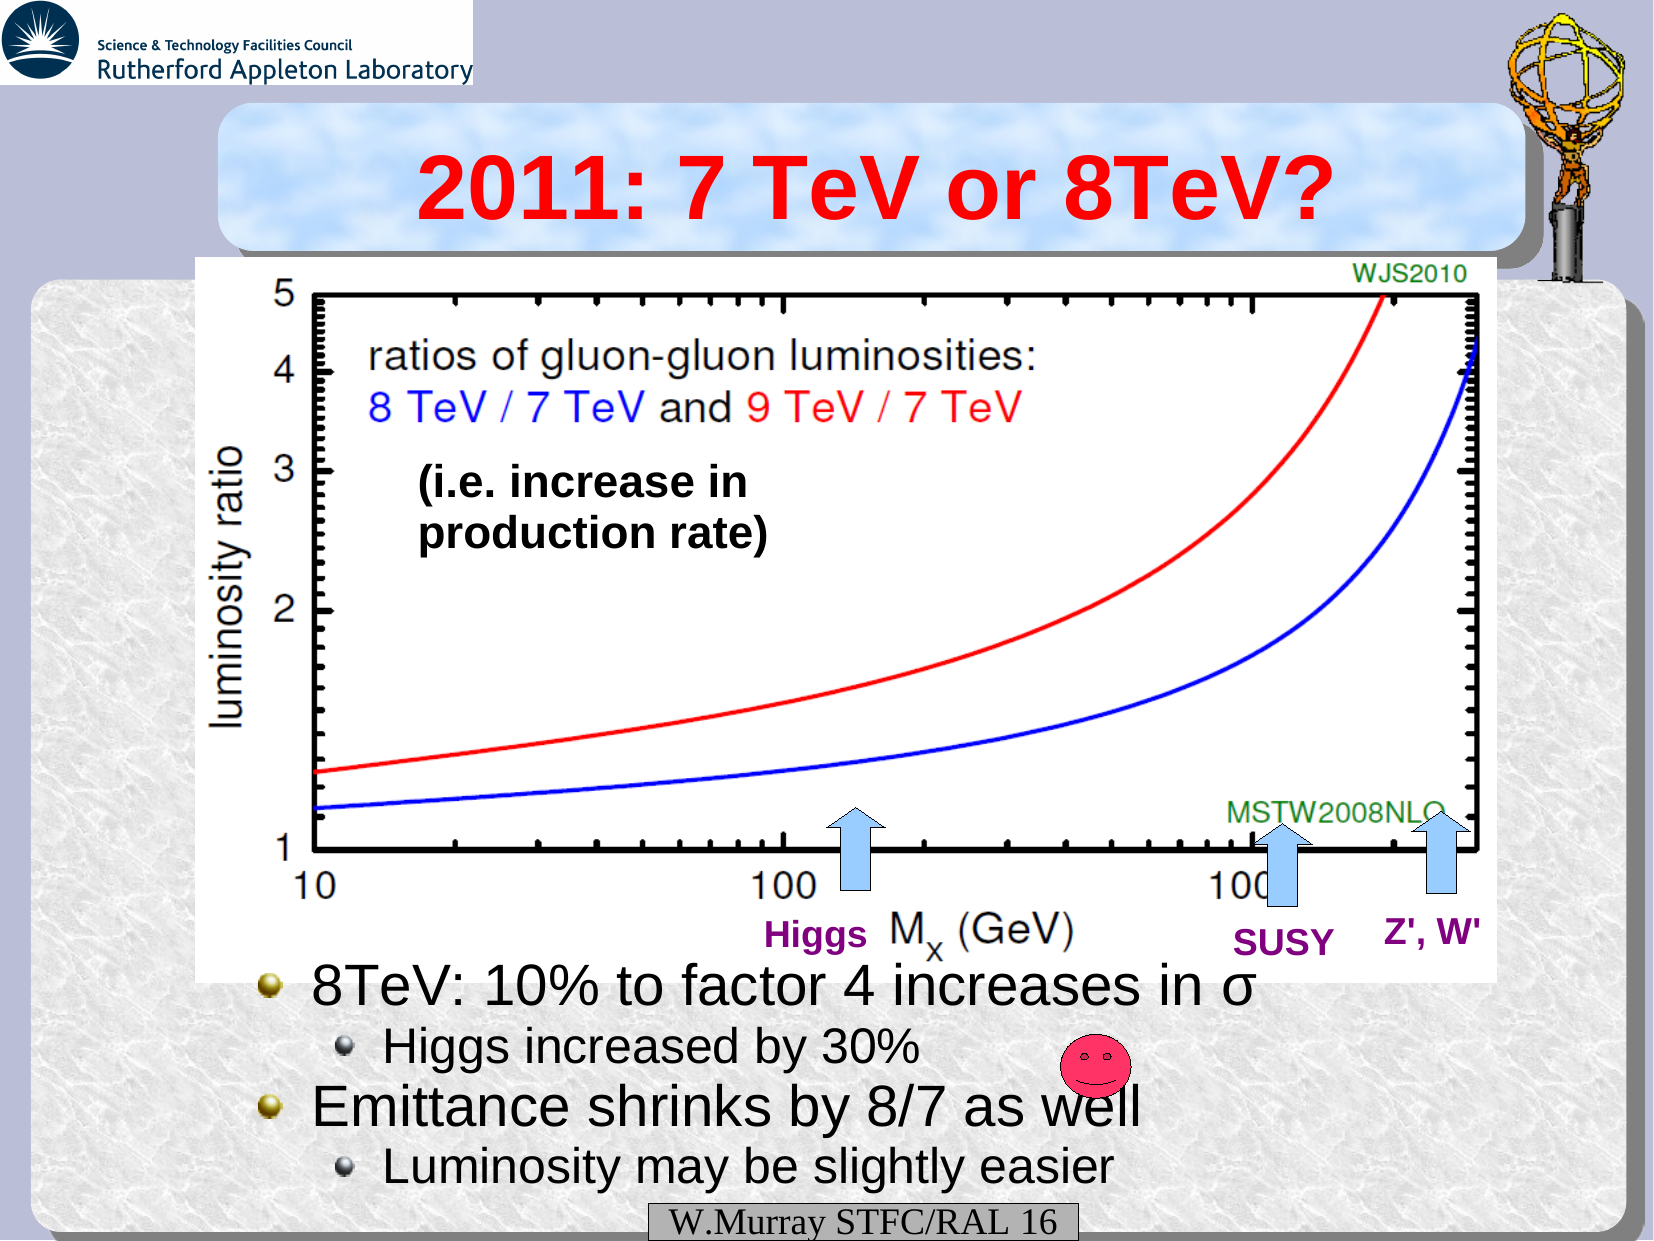

# 2011: 7 TeV or 8TeV?
(i.e. increase in production rate)
Z', W'
Higgs
SUSY
8TeV: 10% to factor 4 increases in σ
Higgs increased by 30%
Emittance shrinks by 8/7 as well
Luminosity may be slightly easier